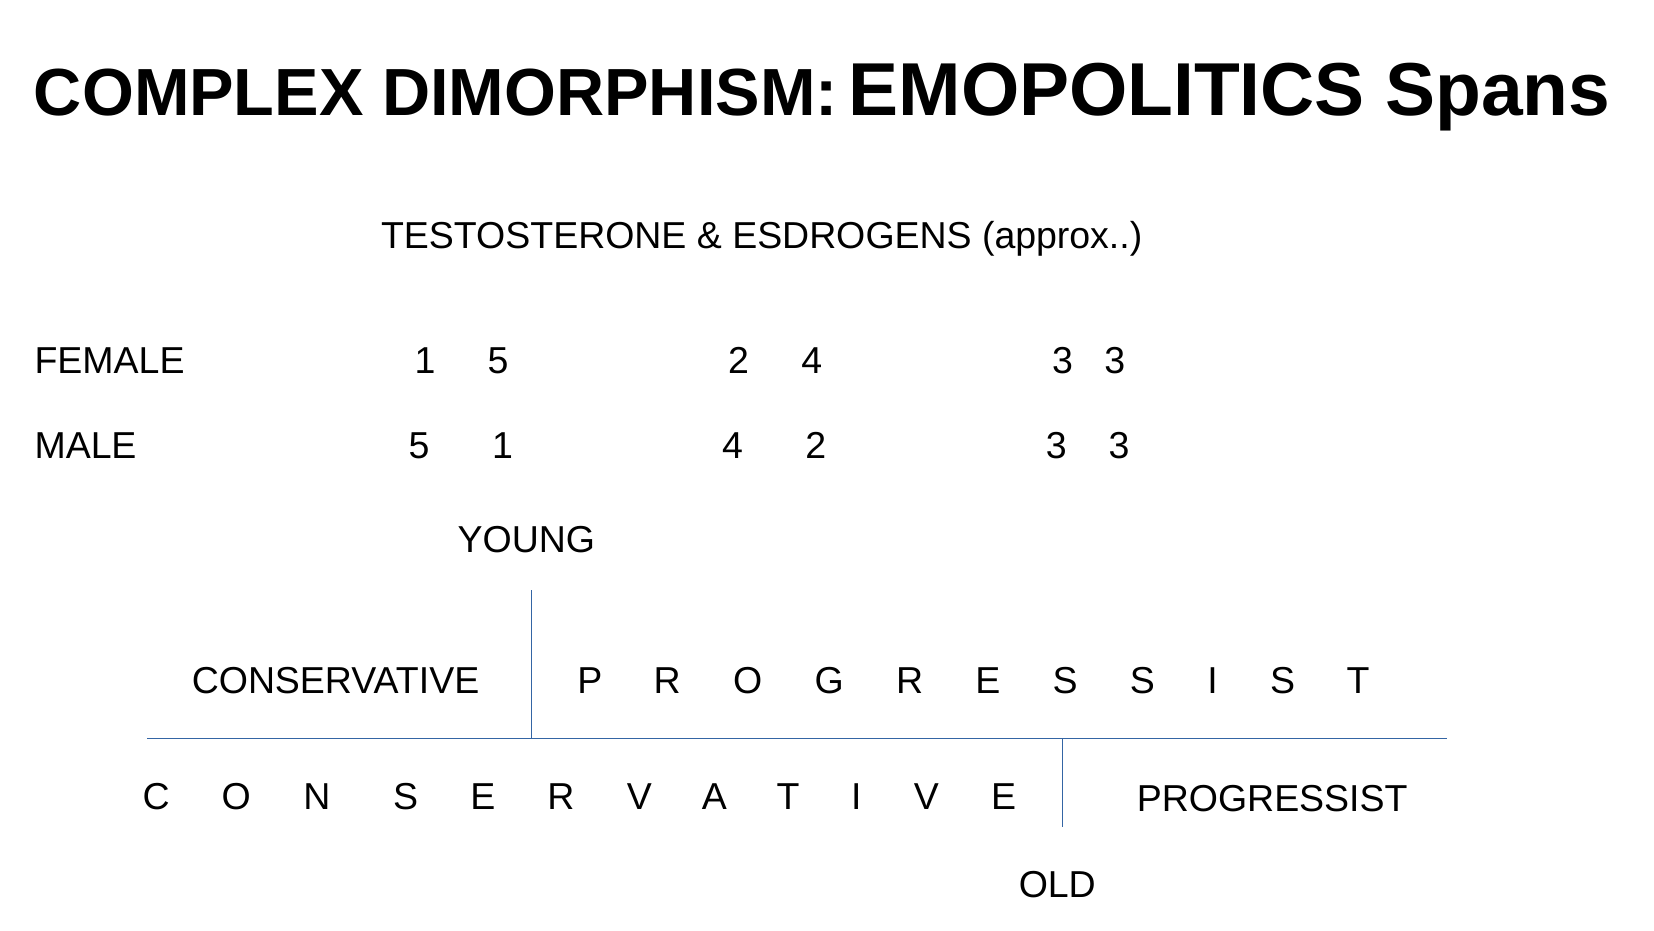

COMPLEX DIMORPHISM: EMOPOLITICS Spans
 TESTOSTERONE & ESDROGENS (approx..)
FEMALE 1 5 2 4 3 3
MALE 5 1 4 2 3 3
YOUNG
CONSERVATIVE
P R O G R E S S I S T
C O N S E R V A T I V E
PROGRESSIST
OLD